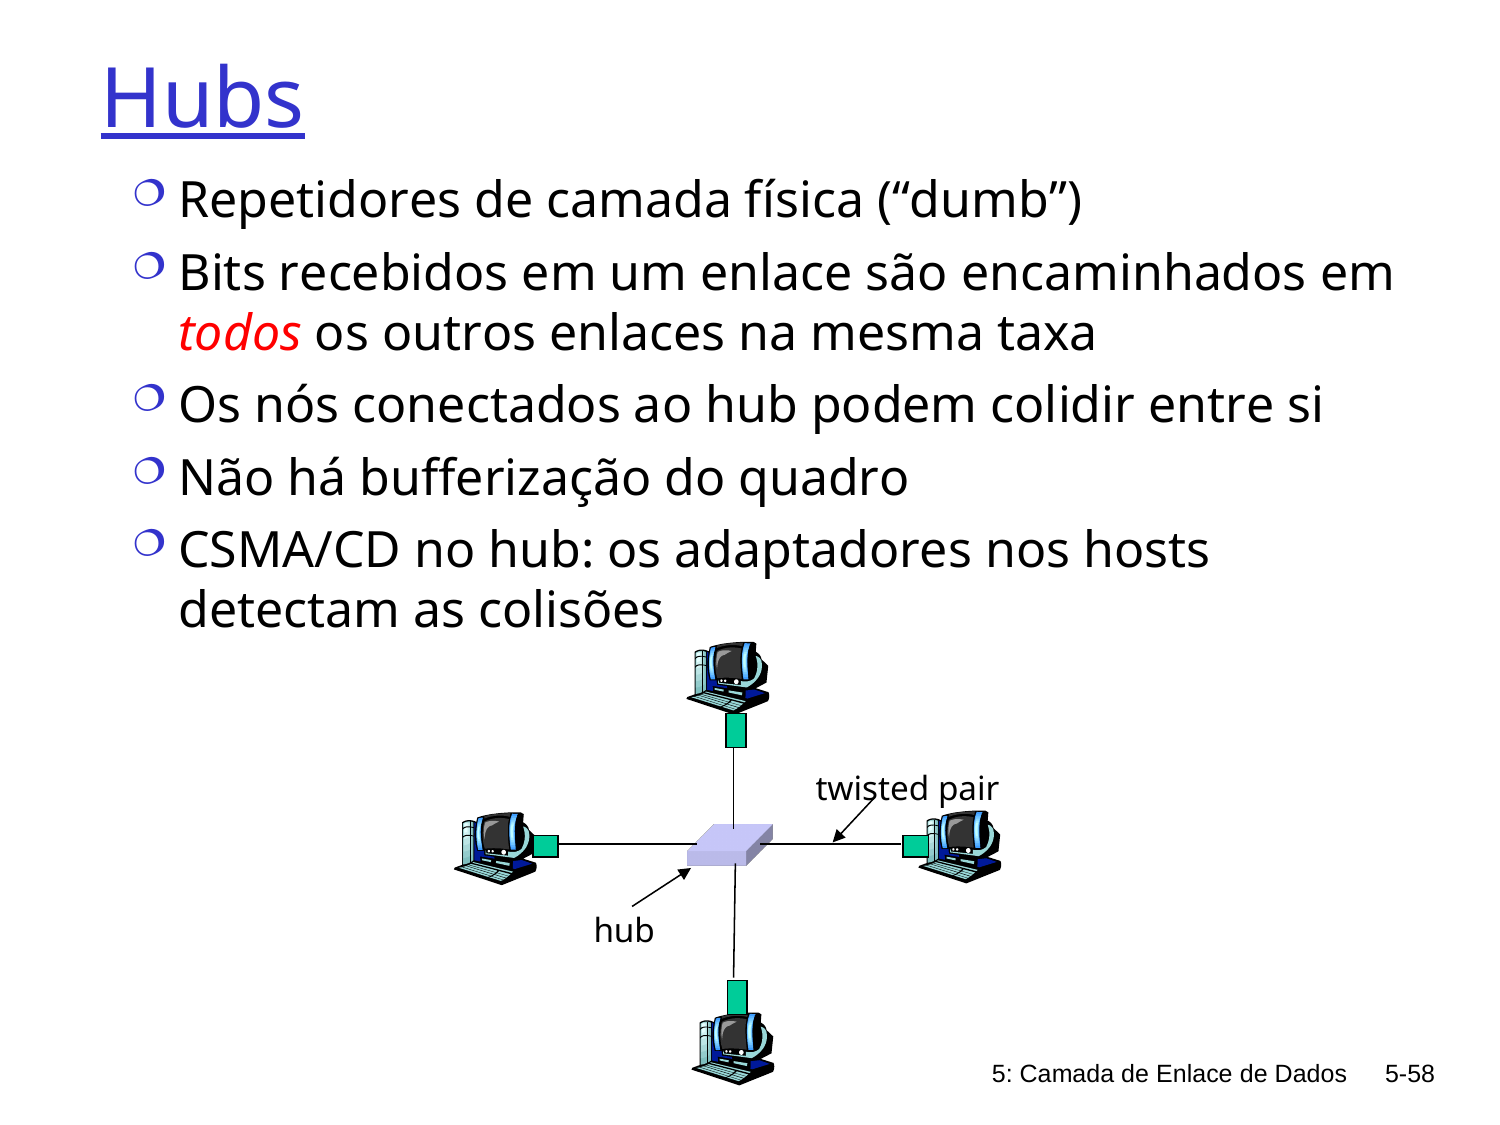

# Hubs
Repetidores de camada física (“dumb”)
Bits recebidos em um enlace são encaminhados em todos os outros enlaces na mesma taxa
Os nós conectados ao hub podem colidir entre si
Não há bufferização do quadro
CSMA/CD no hub: os adaptadores nos hosts detectam as colisões
twisted pair
hub
5: Camada de Enlace de Dados